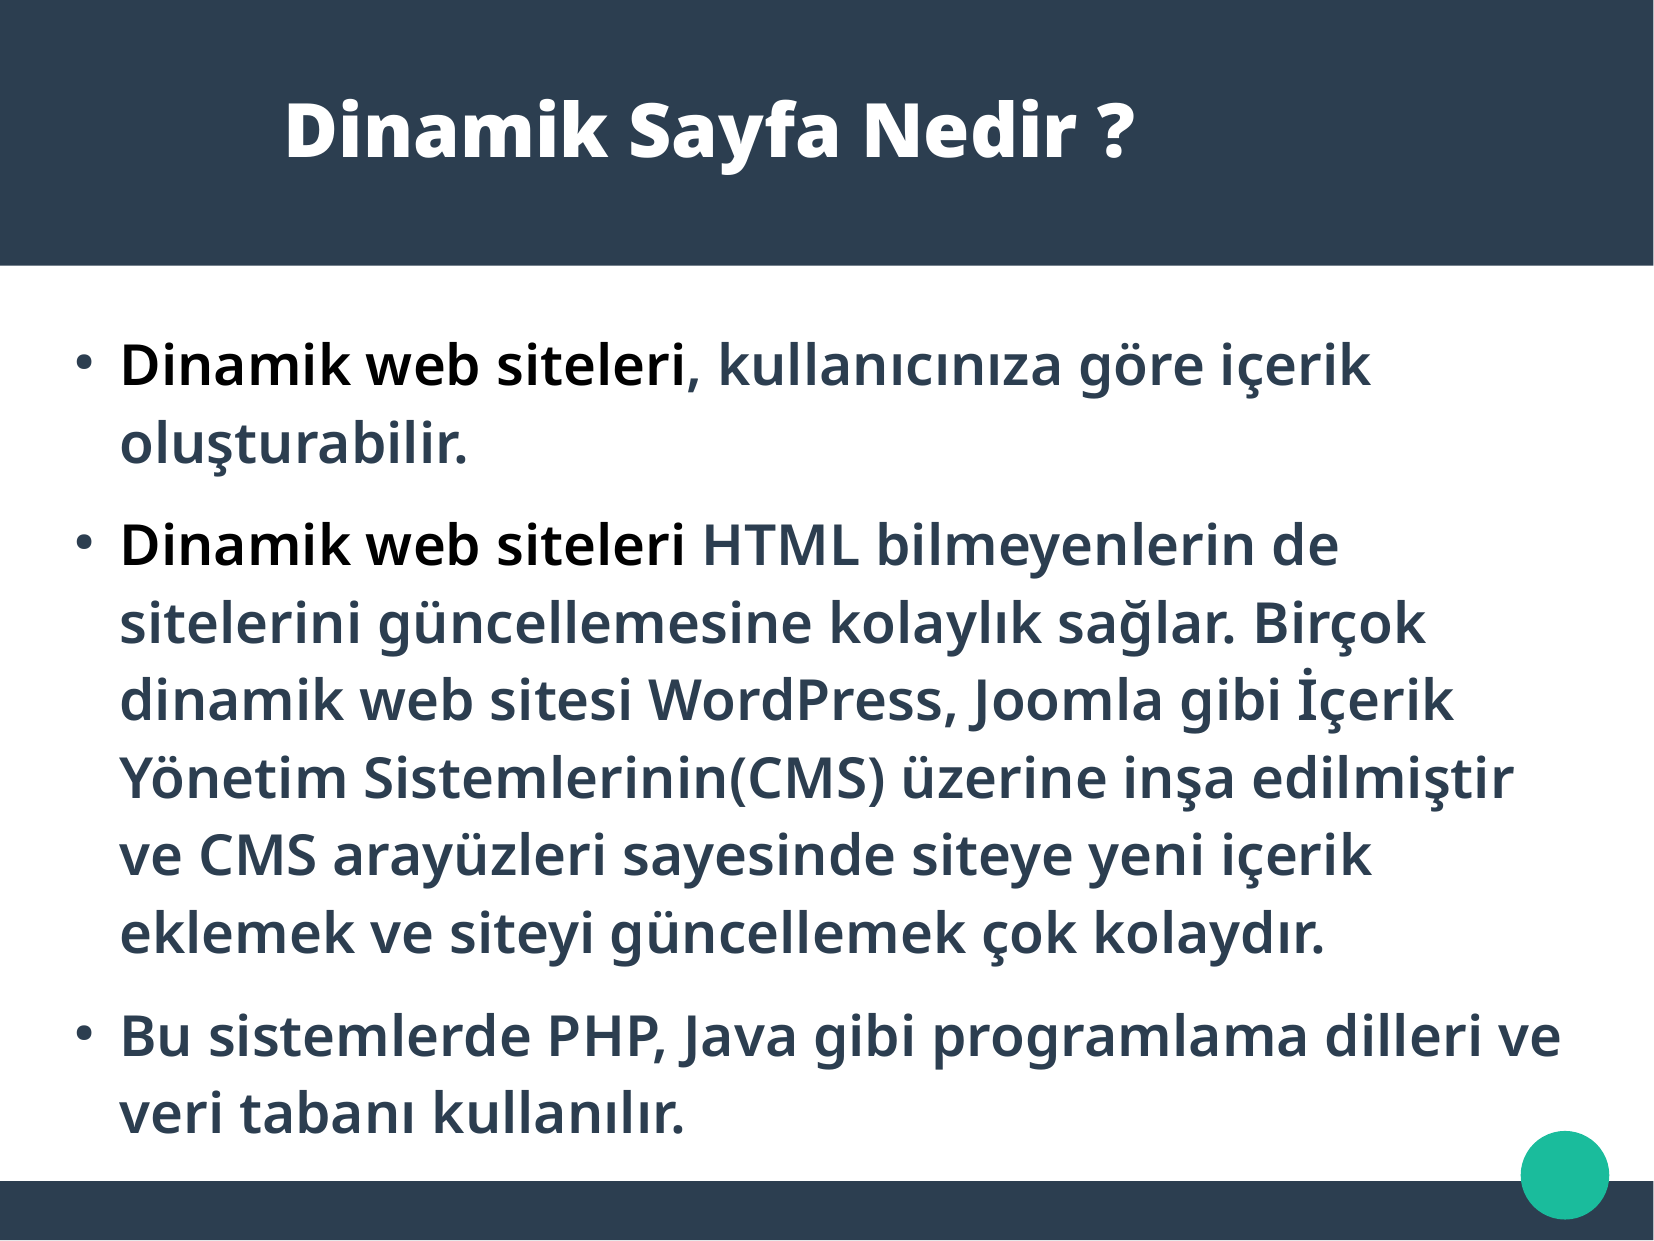

# Dinamik Sayfa Nedir ?
Dinamik web siteleri, kullanıcınıza göre içerik oluşturabilir.
Dinamik web siteleri HTML bilmeyenlerin de sitelerini güncellemesine kolaylık sağlar. Birçok dinamik web sitesi WordPress, Joomla gibi İçerik Yönetim Sistemlerinin(CMS) üzerine inşa edilmiştir ve CMS arayüzleri sayesinde siteye yeni içerik eklemek ve siteyi güncellemek çok kolaydır.
Bu sistemlerde PHP, Java gibi programlama dilleri ve veri tabanı kullanılır.